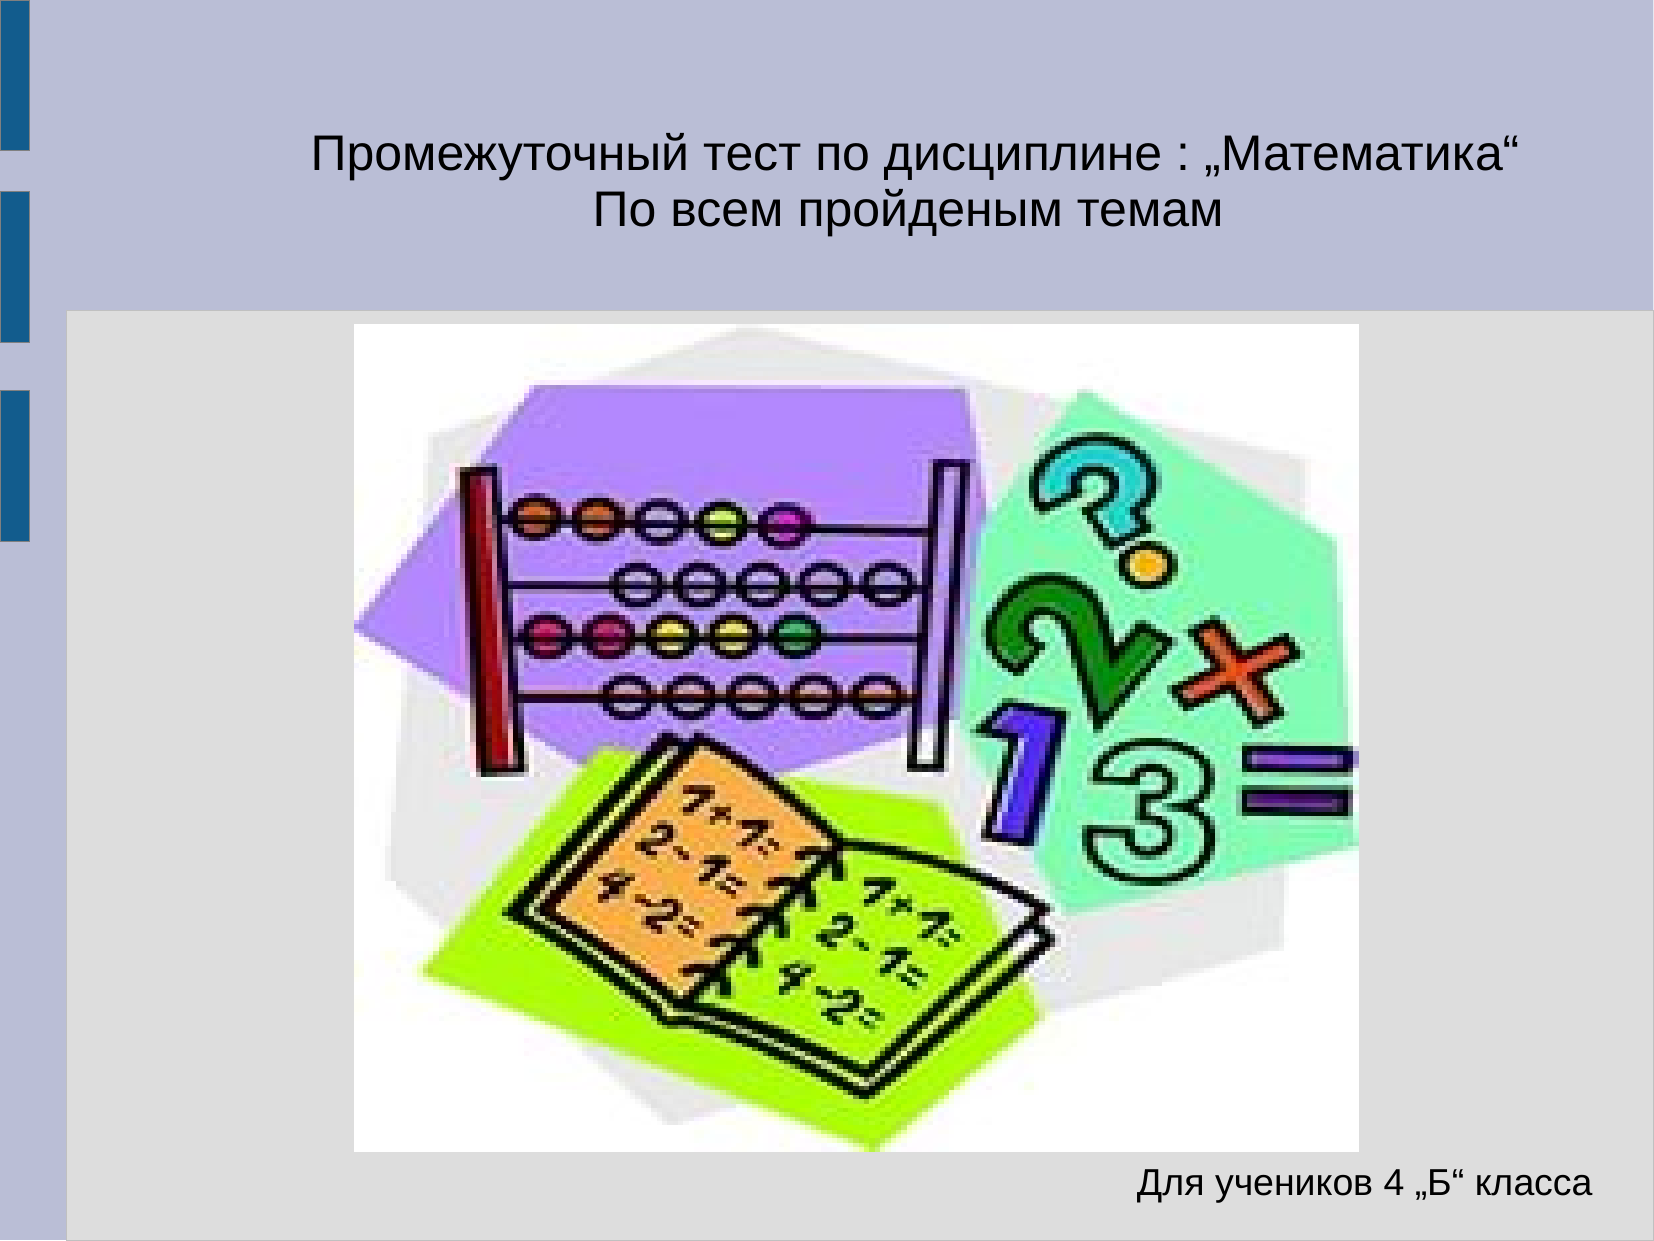

Промежуточный тест по дисциплине : „Математика“
По всем пройденым темам
Для учеников 4 „Б“ класса